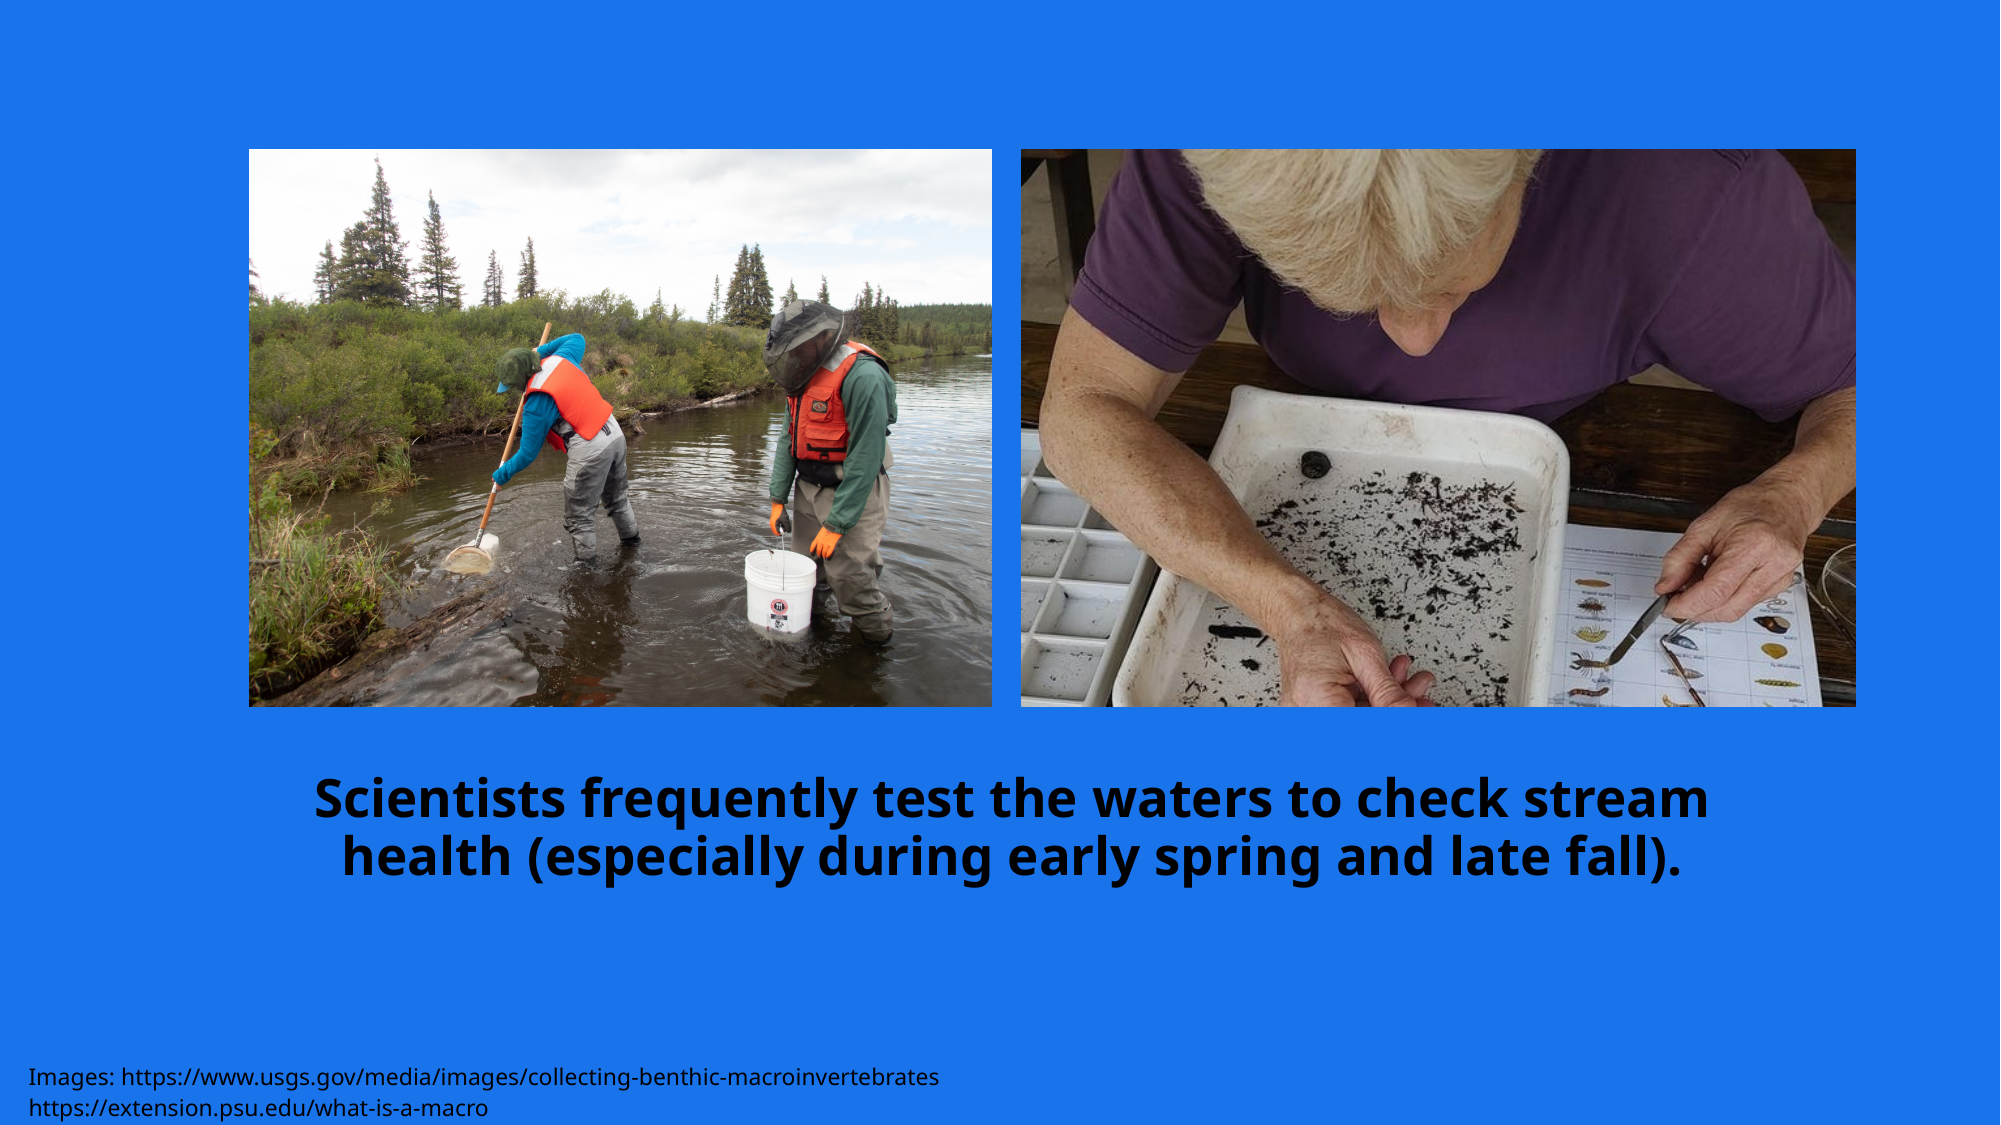

# Scientists frequently test the waters to check stream health (especially during early spring and late fall).
Images: https://www.usgs.gov/media/images/collecting-benthic-macroinvertebrates
https://extension.psu.edu/what-is-a-macro